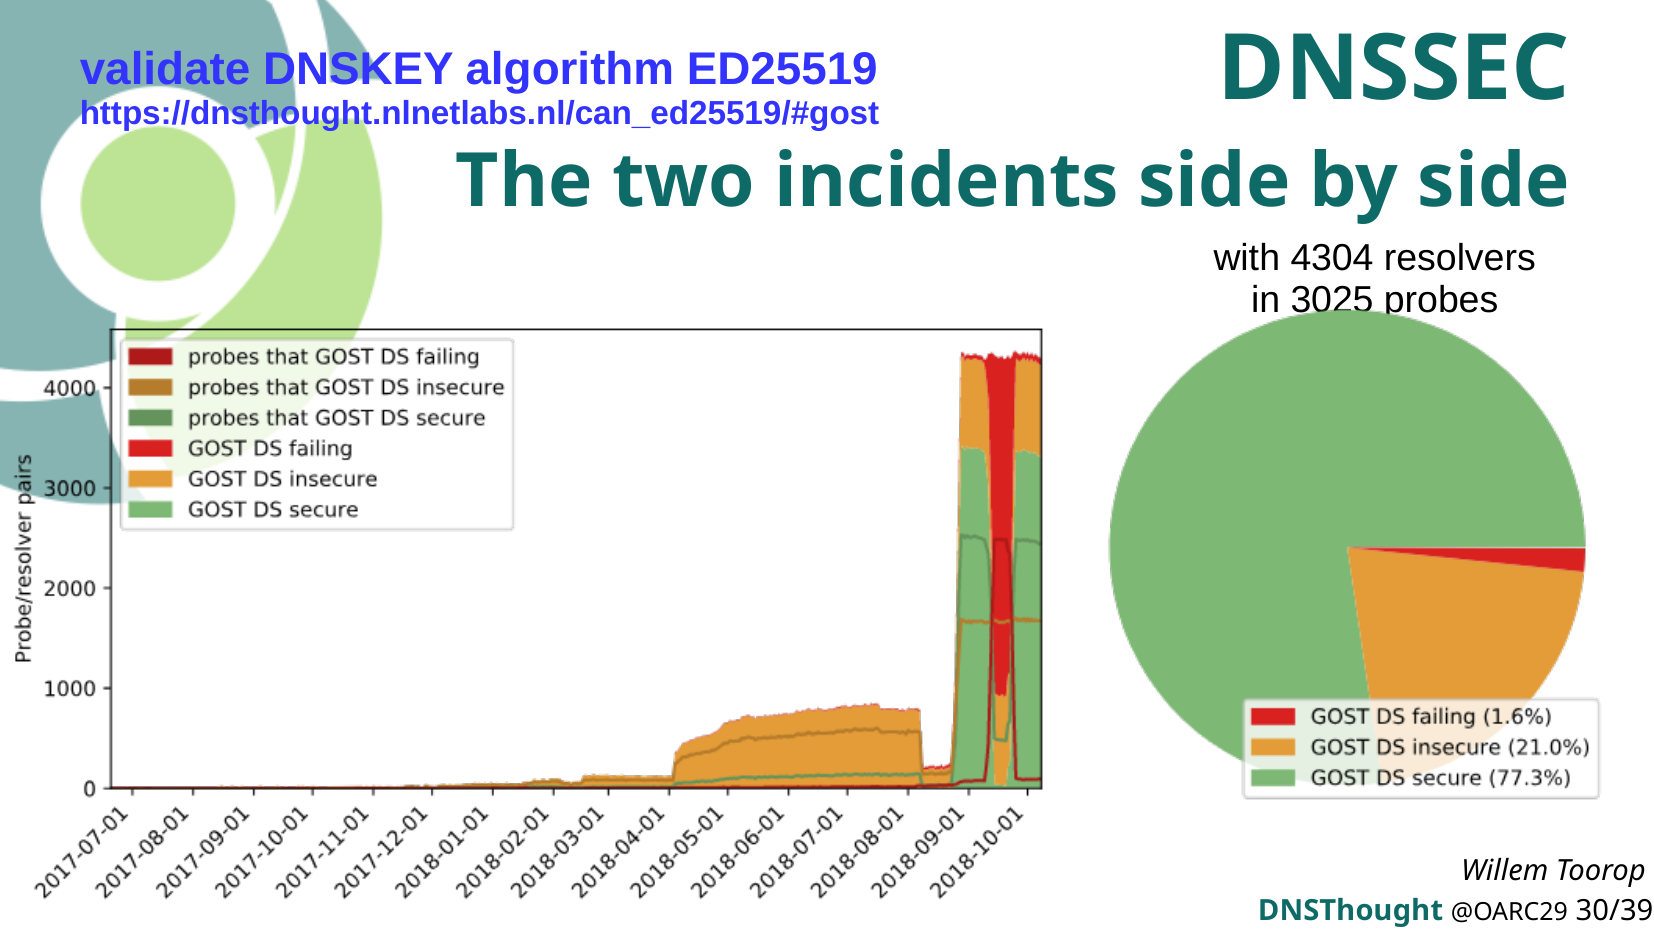

# DNSSEC The two incidents side by side
validate DNSKEY algorithm ED25519
https://dnsthought.nlnetlabs.nl/can_ed25519/#gost
with 4304 resolvers
in 3025 probes
30